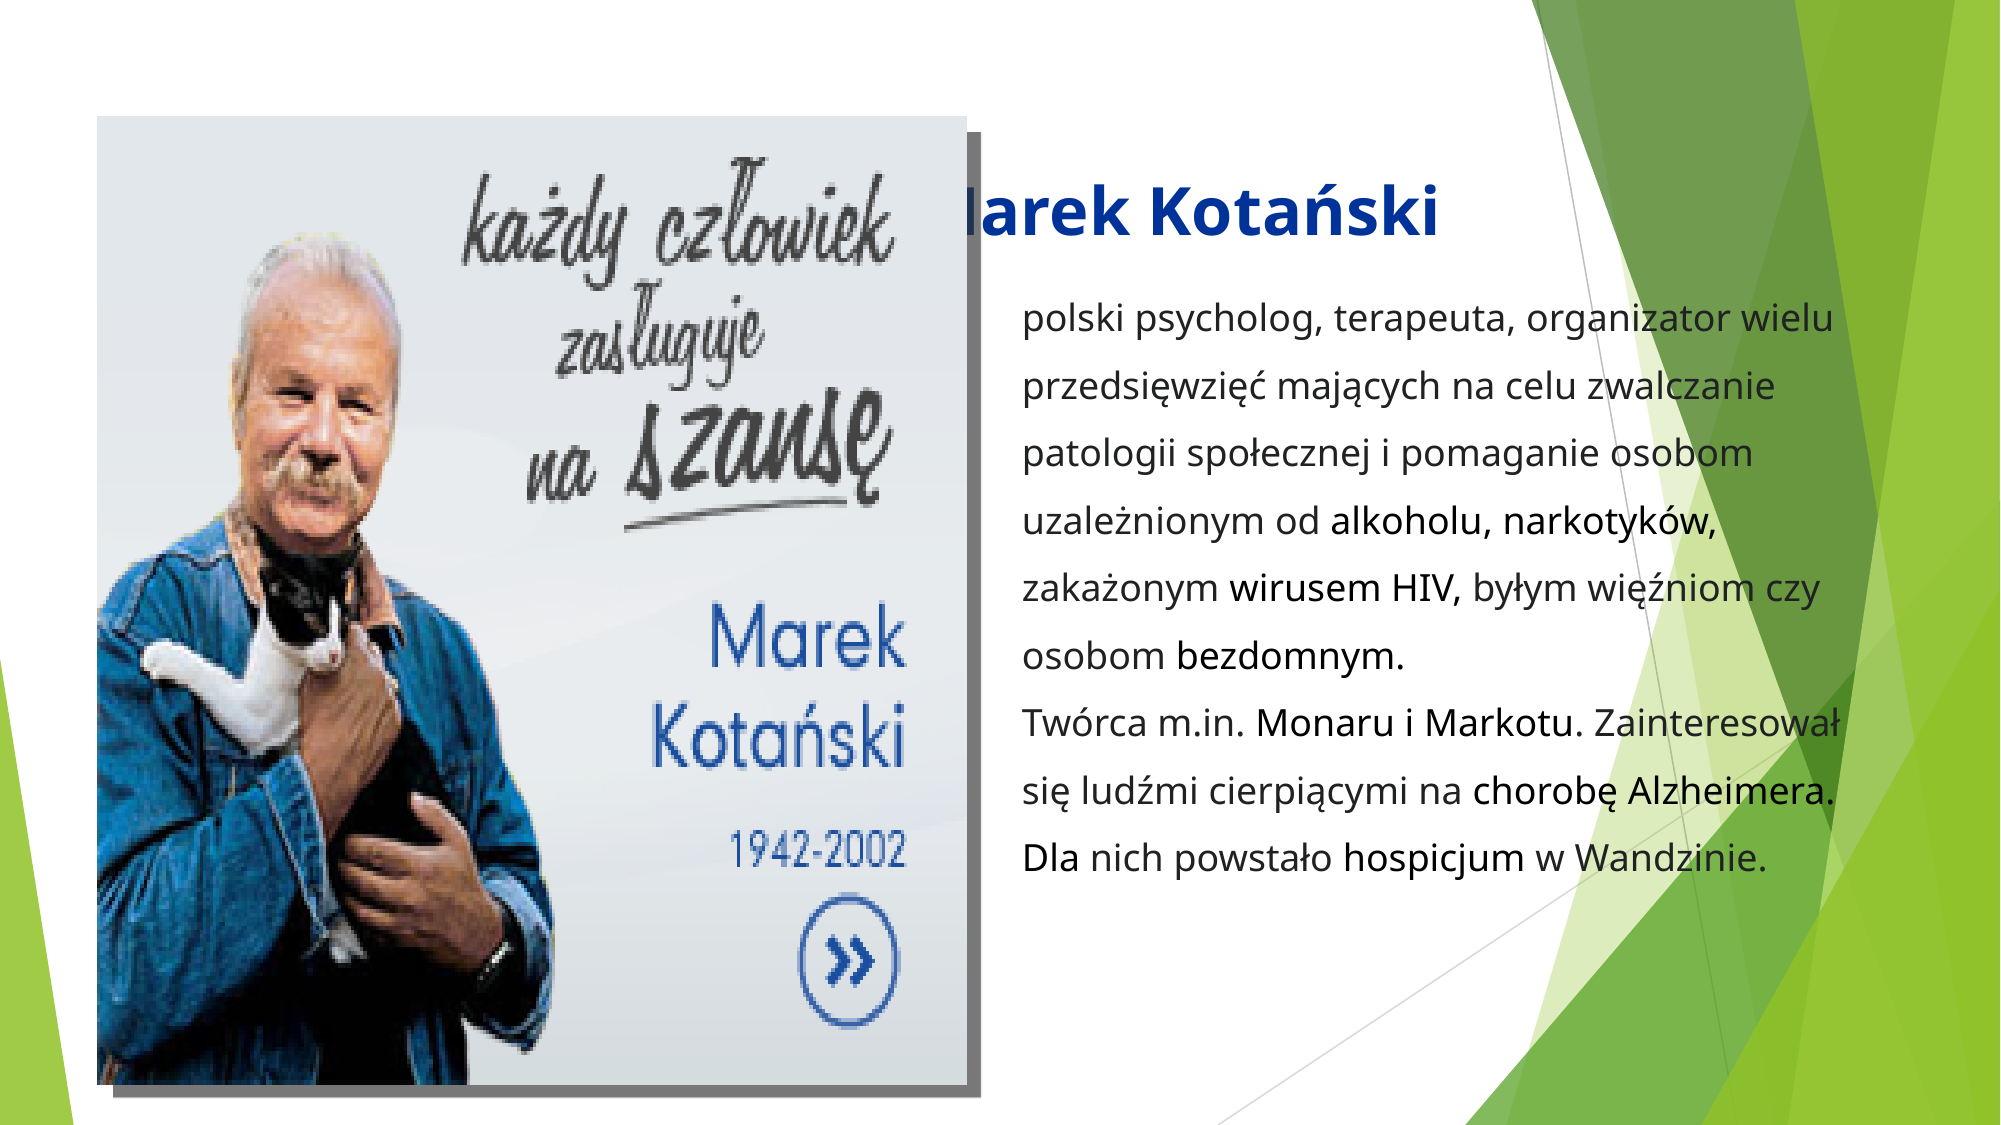

# Marek Kotański
polski psycholog, terapeuta, organizator wielu przedsięwzięć mających na celu zwalczanie patologii społecznej i pomaganie osobom uzależnionym od alkoholu, narkotyków, zakażonym wirusem HIV, byłym więźniom czy osobom bezdomnym.
Twórca m.in. Monaru i Markotu. Zainteresował się ludźmi cierpiącymi na chorobę Alzheimera. Dla nich powstało hospicjum w Wandzinie.